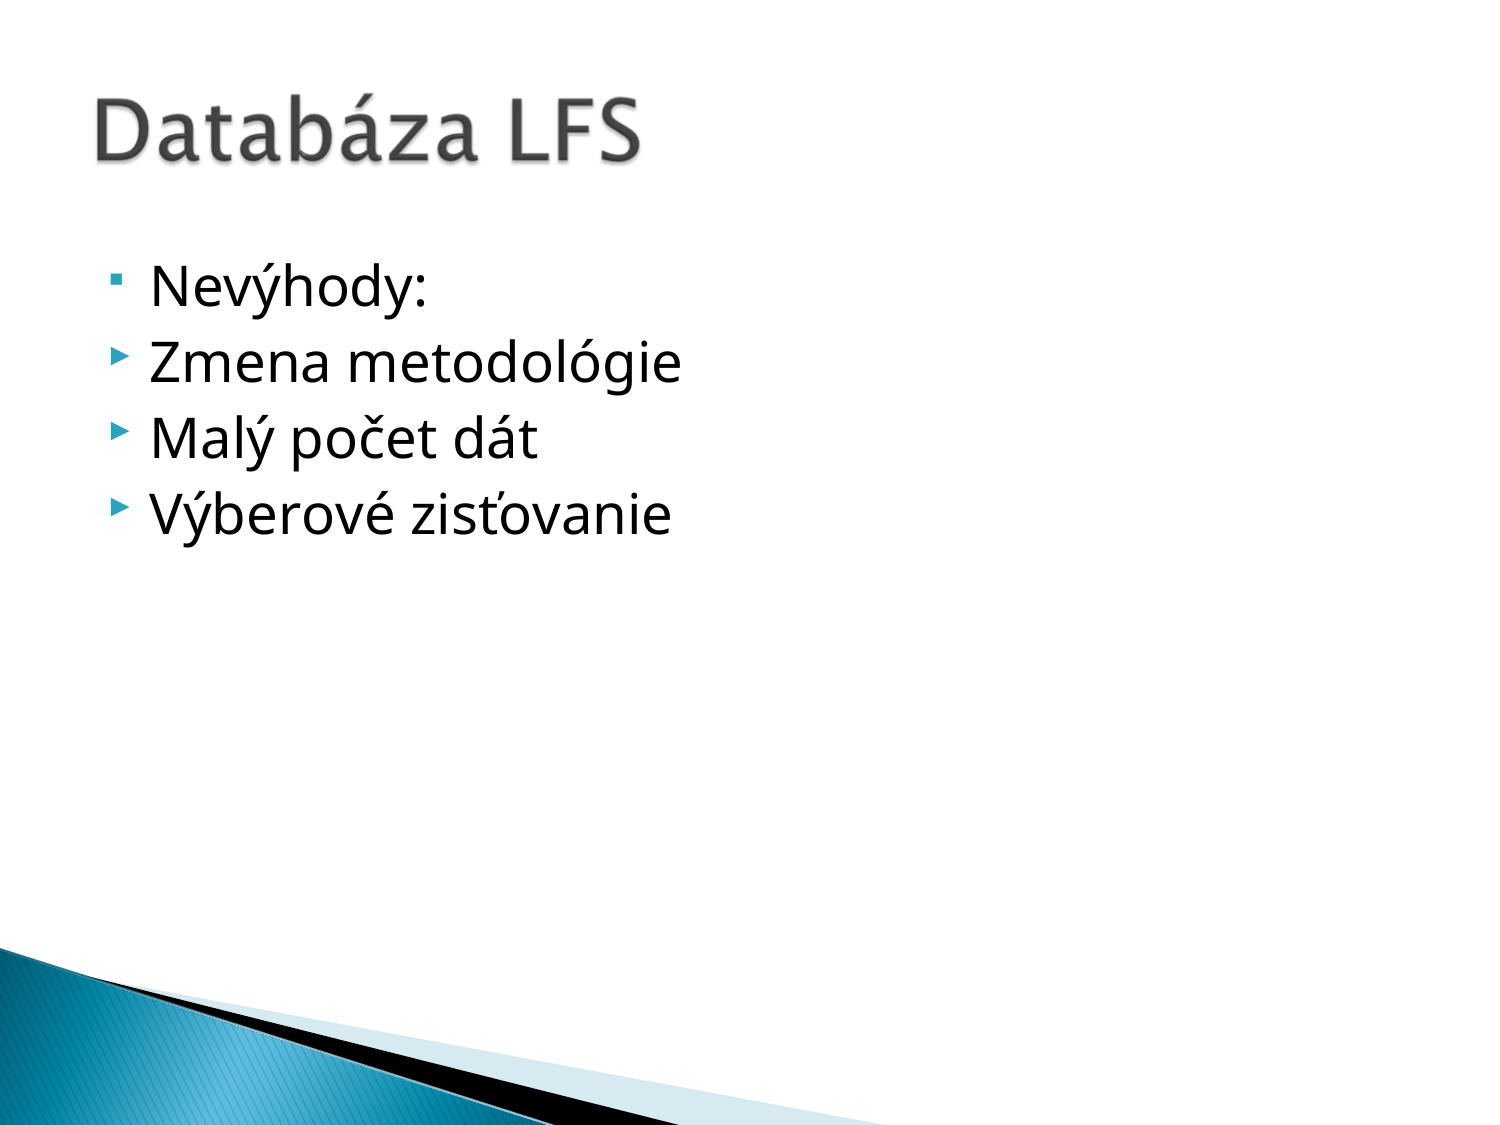

# Nevýhody:
Zmena metodológie
Malý počet dát
Výberové zisťovanie